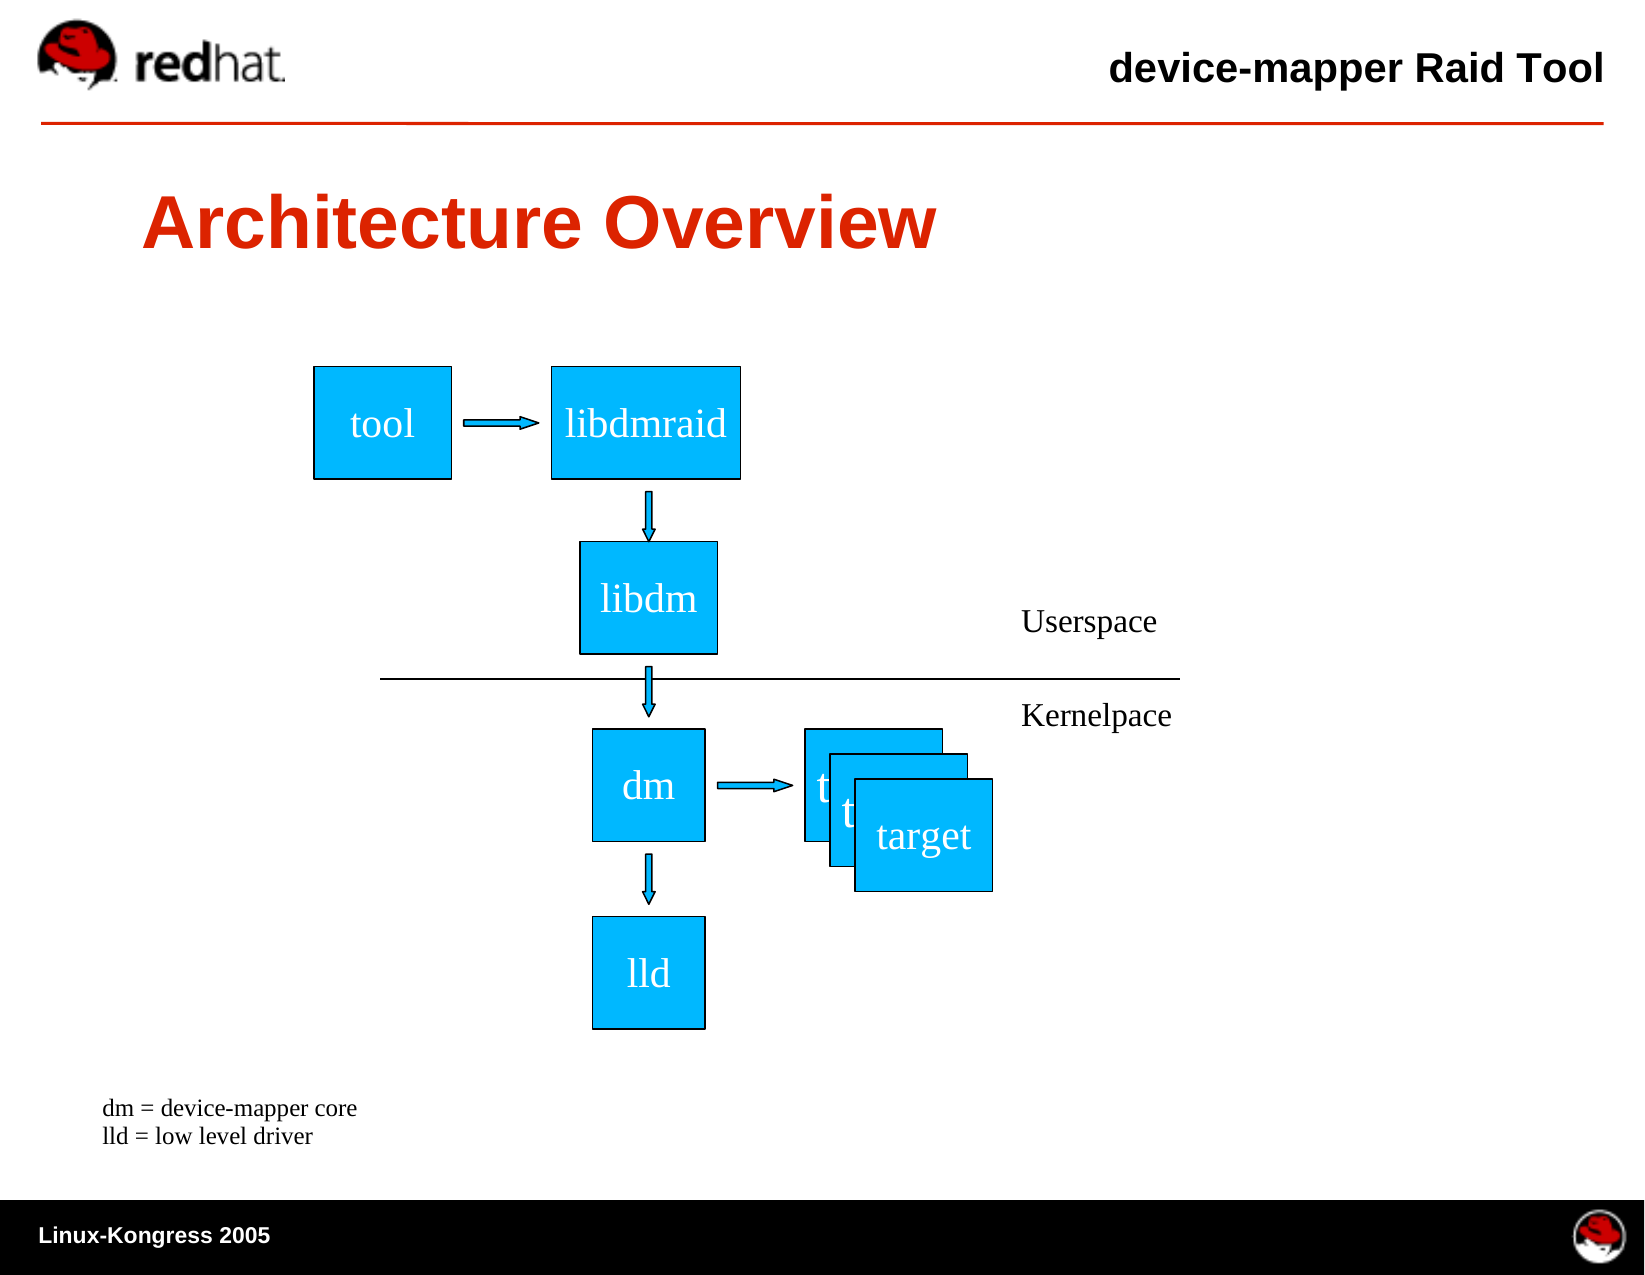

device-mapper Raid Tool
Architecture Overview
tool
libdmraid
libdm
Userspace
Kernelpace
dm
target
target
target
lld
dm = device-mapper core
lld = low level driver
Linux-Kongress 2005